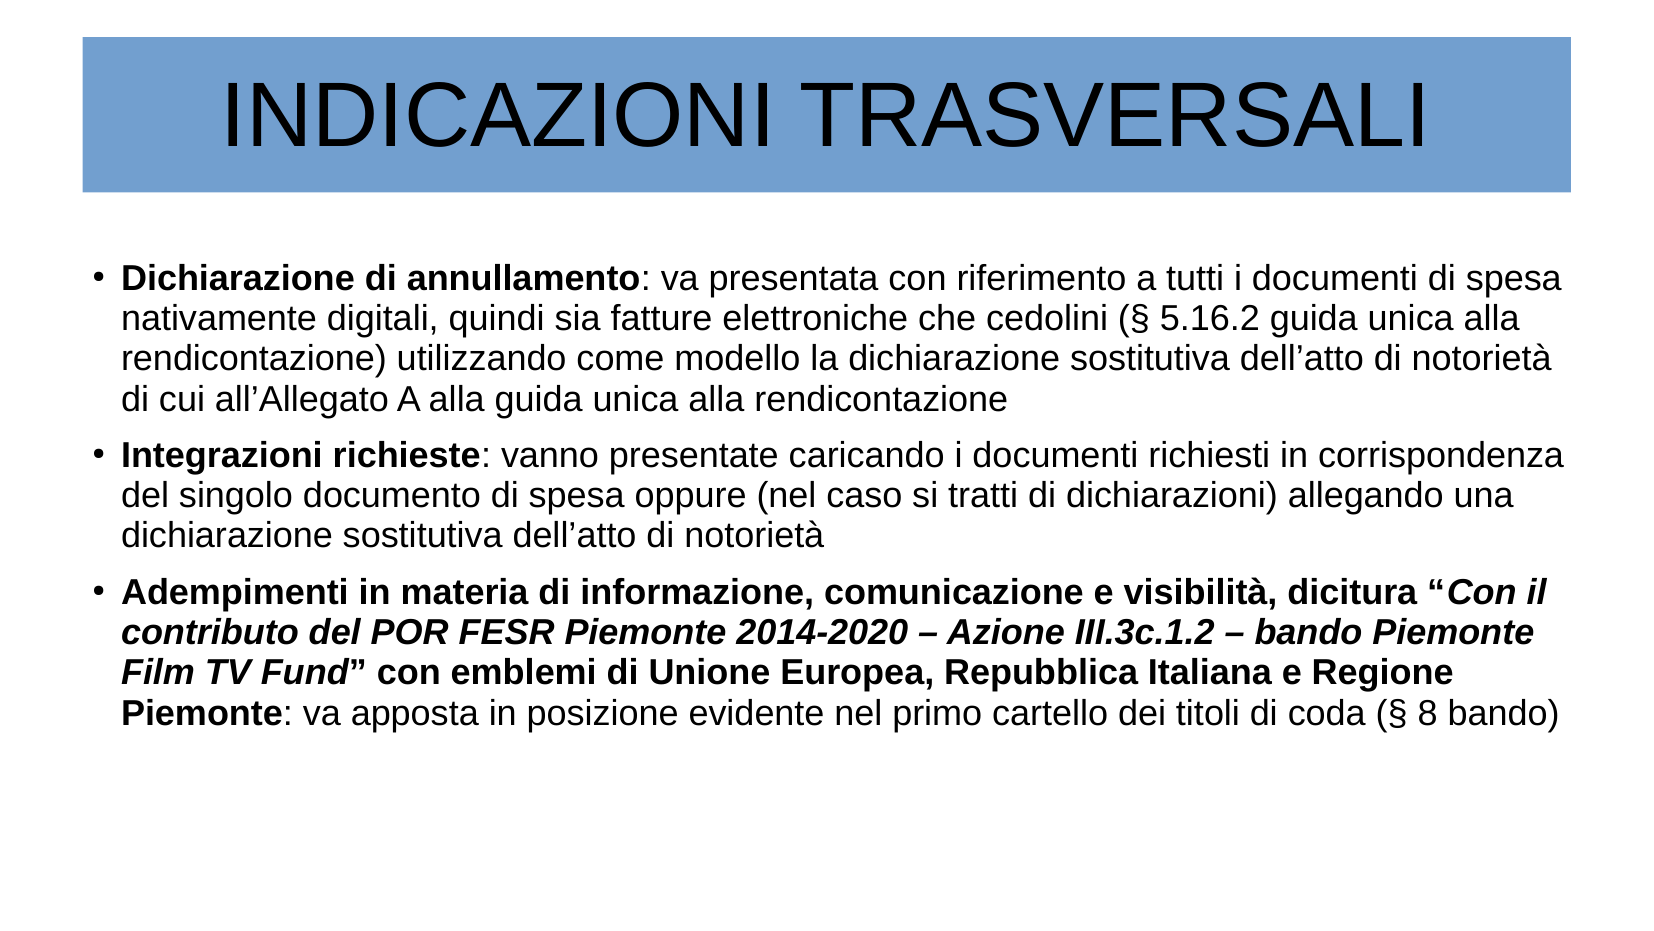

# INDICAZIONI TRASVERSALI
Dichiarazione di annullamento: va presentata con riferimento a tutti i documenti di spesa nativamente digitali, quindi sia fatture elettroniche che cedolini (§ 5.16.2 guida unica alla rendicontazione) utilizzando come modello la dichiarazione sostitutiva dell’atto di notorietà di cui all’Allegato A alla guida unica alla rendicontazione
Integrazioni richieste: vanno presentate caricando i documenti richiesti in corrispondenza del singolo documento di spesa oppure (nel caso si tratti di dichiarazioni) allegando una dichiarazione sostitutiva dell’atto di notorietà
Adempimenti in materia di informazione, comunicazione e visibilità, dicitura “Con il contributo del POR FESR Piemonte 2014-2020 – Azione III.3c.1.2 – bando Piemonte Film TV Fund” con emblemi di Unione Europea, Repubblica Italiana e Regione Piemonte: va apposta in posizione evidente nel primo cartello dei titoli di coda (§ 8 bando)